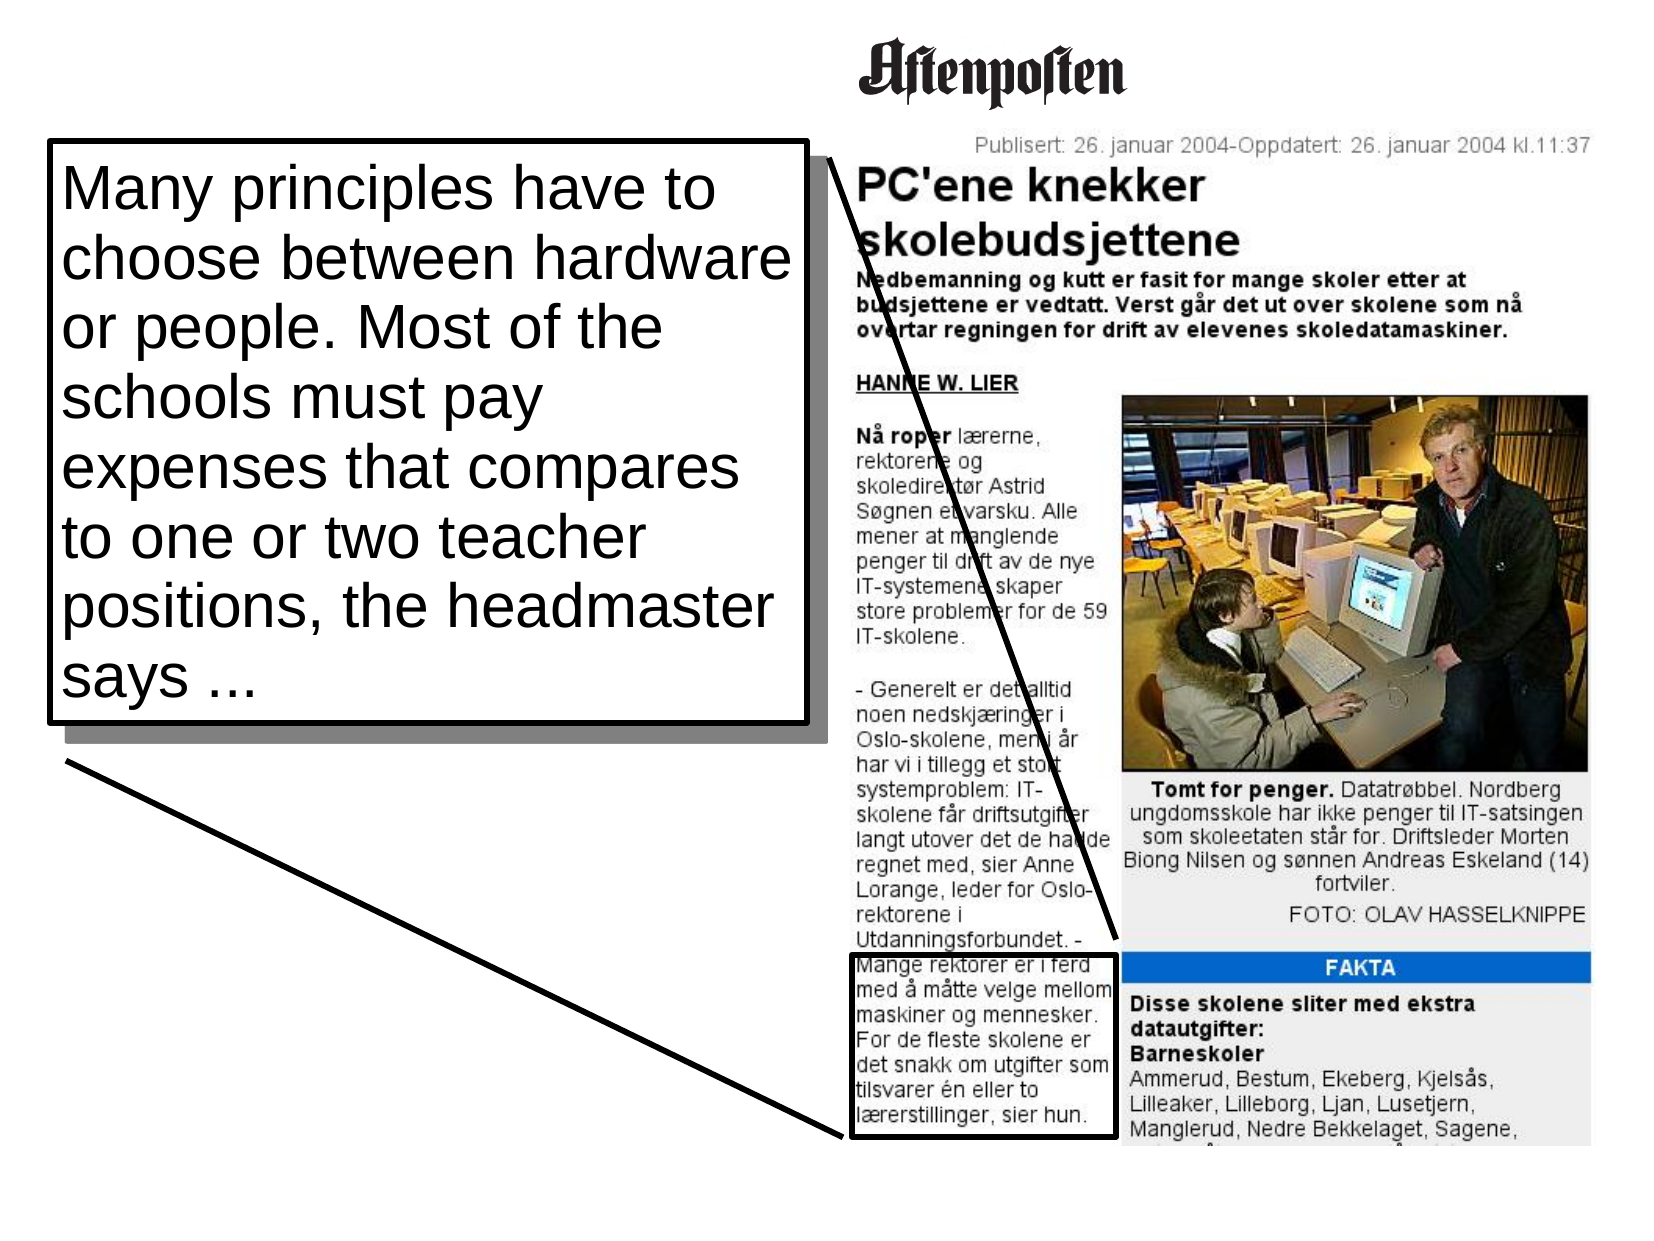

Many principles have to choose between hardware or people. Most of the schools must pay expenses that compares to one or two teacher positions, the headmaster says ...